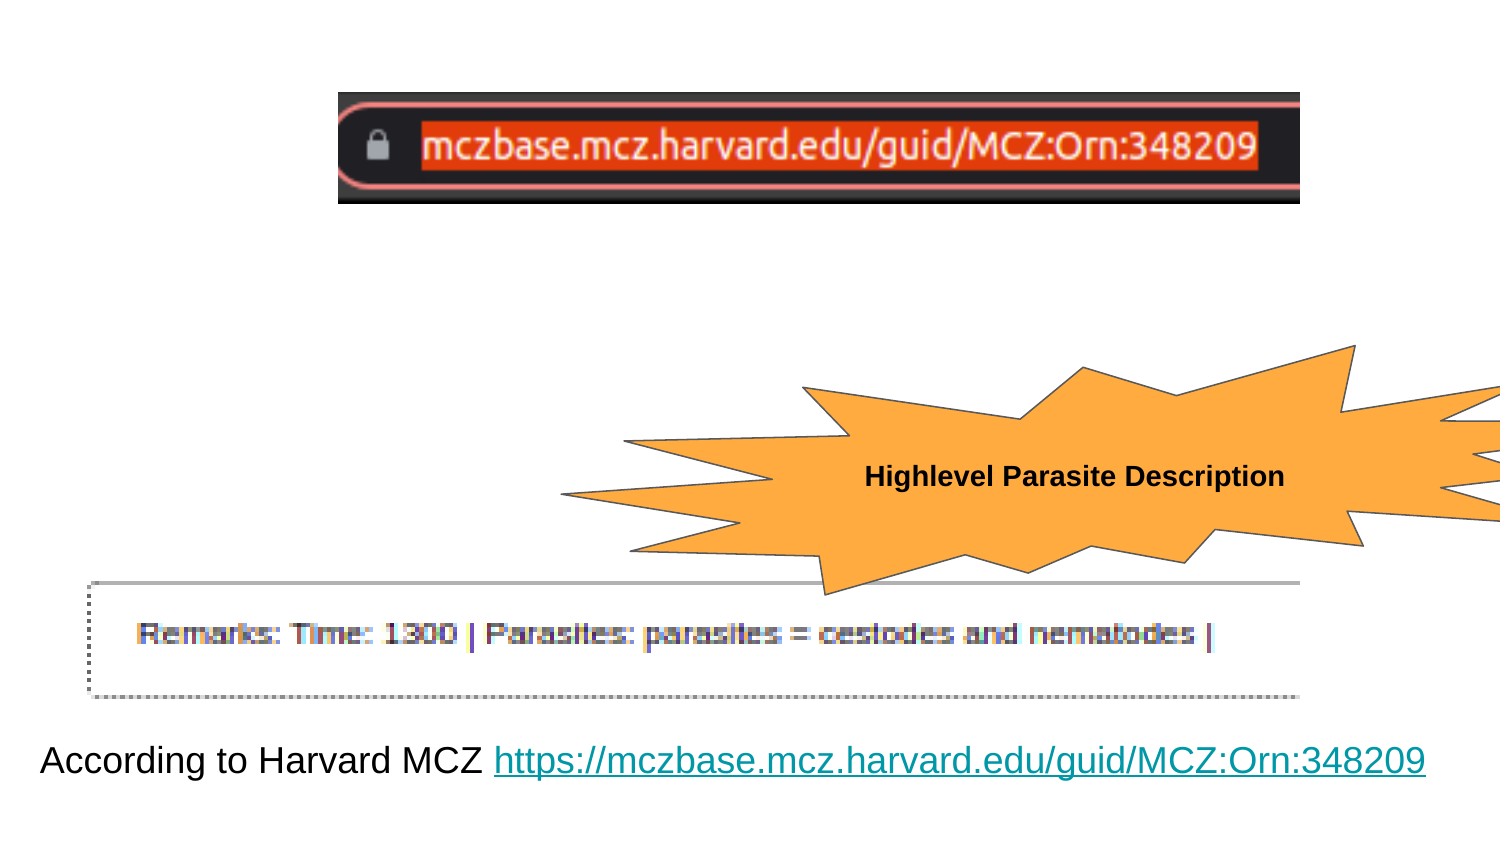

Highlevel Parasite Description
According to Harvard MCZ https://mczbase.mcz.harvard.edu/guid/MCZ:Orn:348209